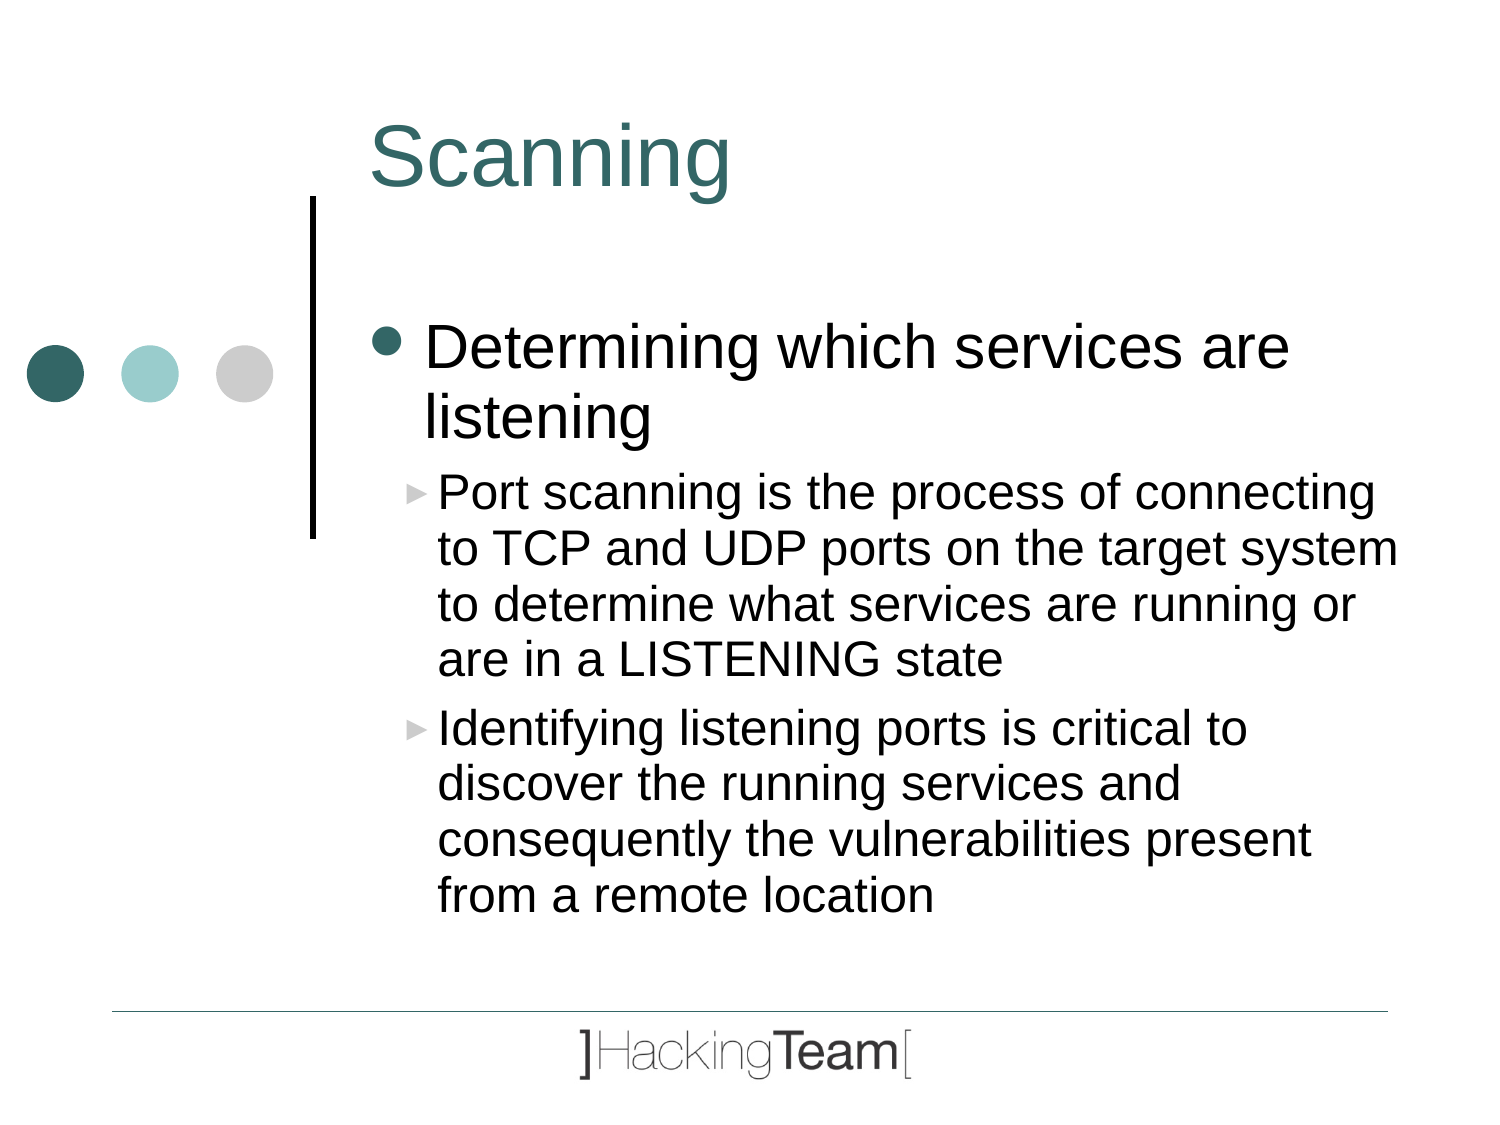

# Scanning
Determining which services are listening
Port scanning is the process of connecting to TCP and UDP ports on the target system to determine what services are running or are in a LISTENING state
Identifying listening ports is critical to discover the running services and consequently the vulnerabilities present from a remote location